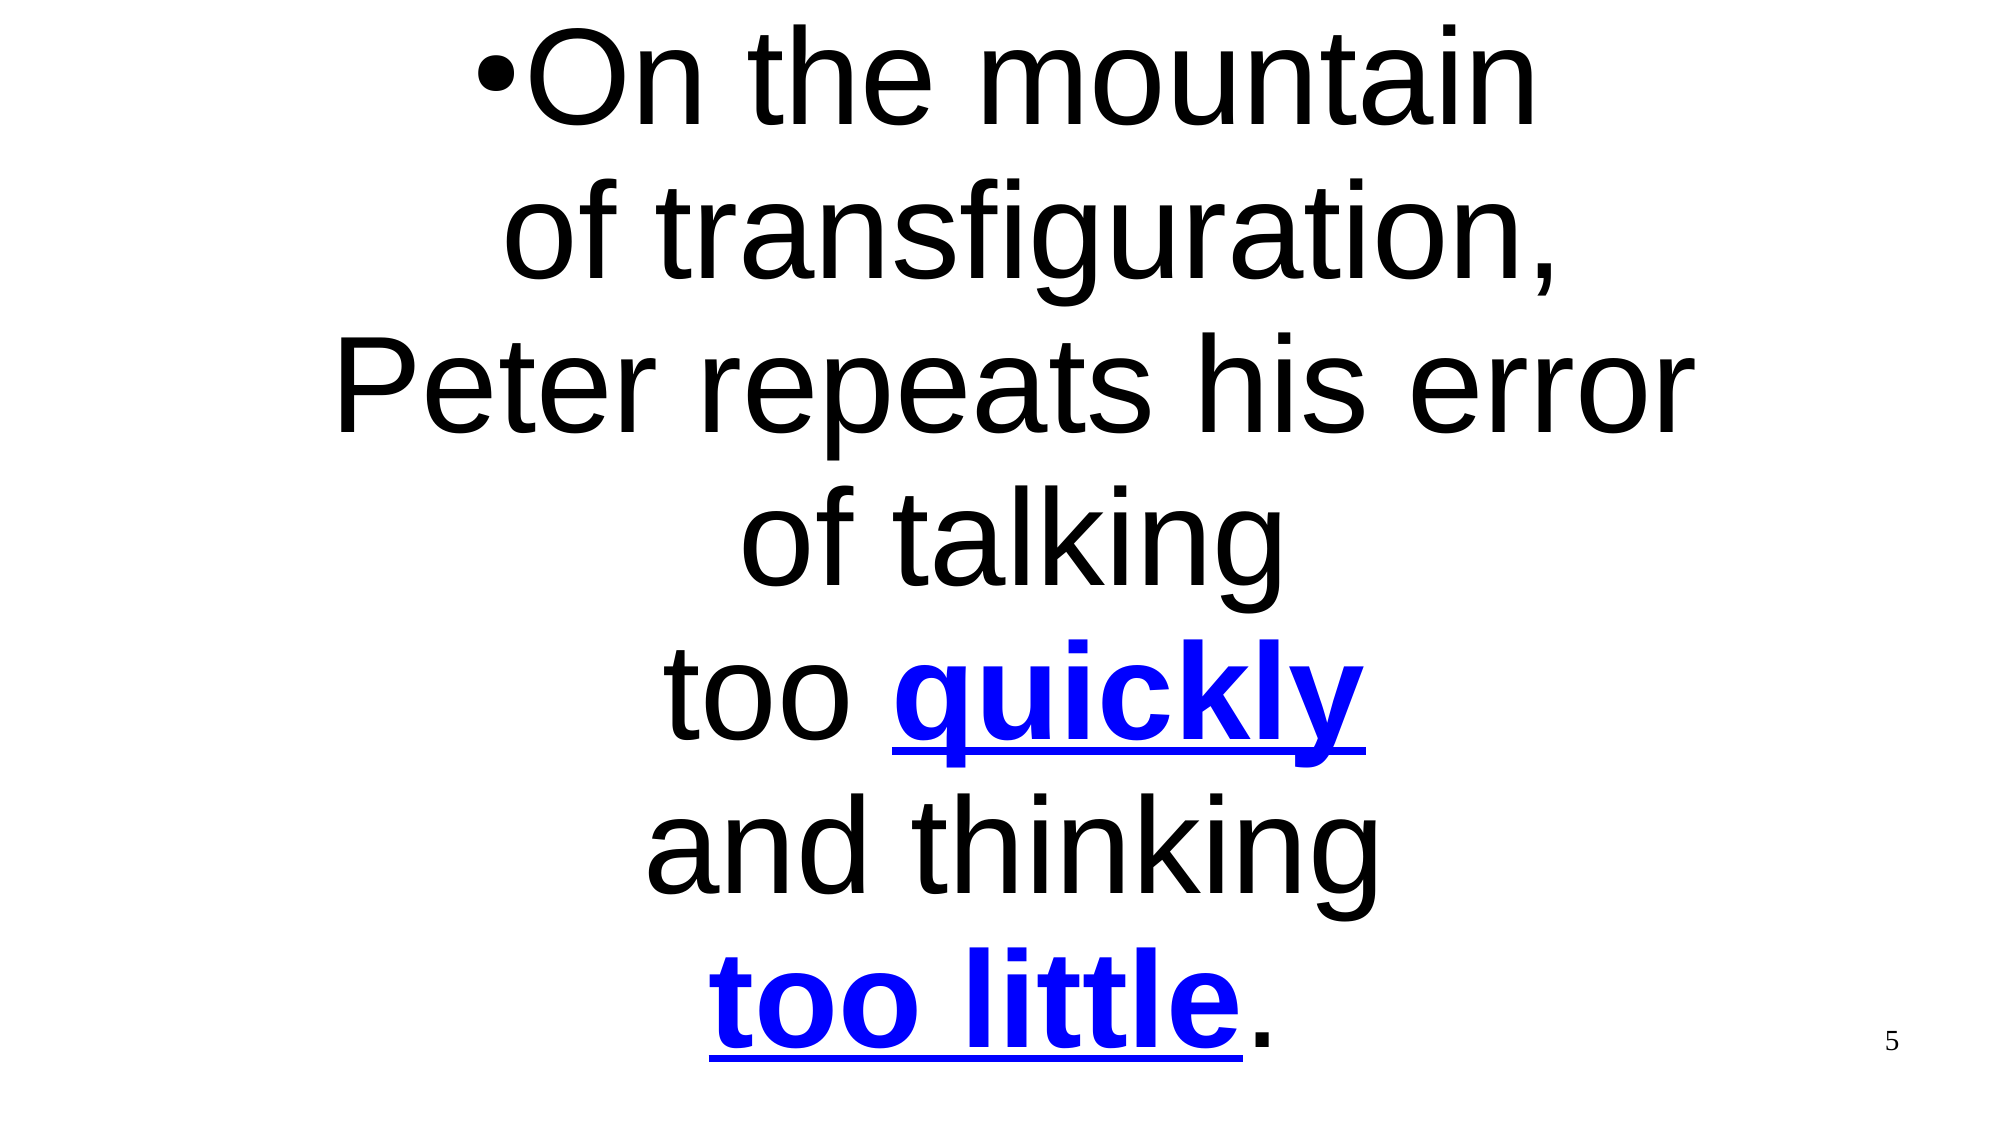

# On the mountain of transfiguration, Peter repeats his error of talking too quickly and thinking too little.
5